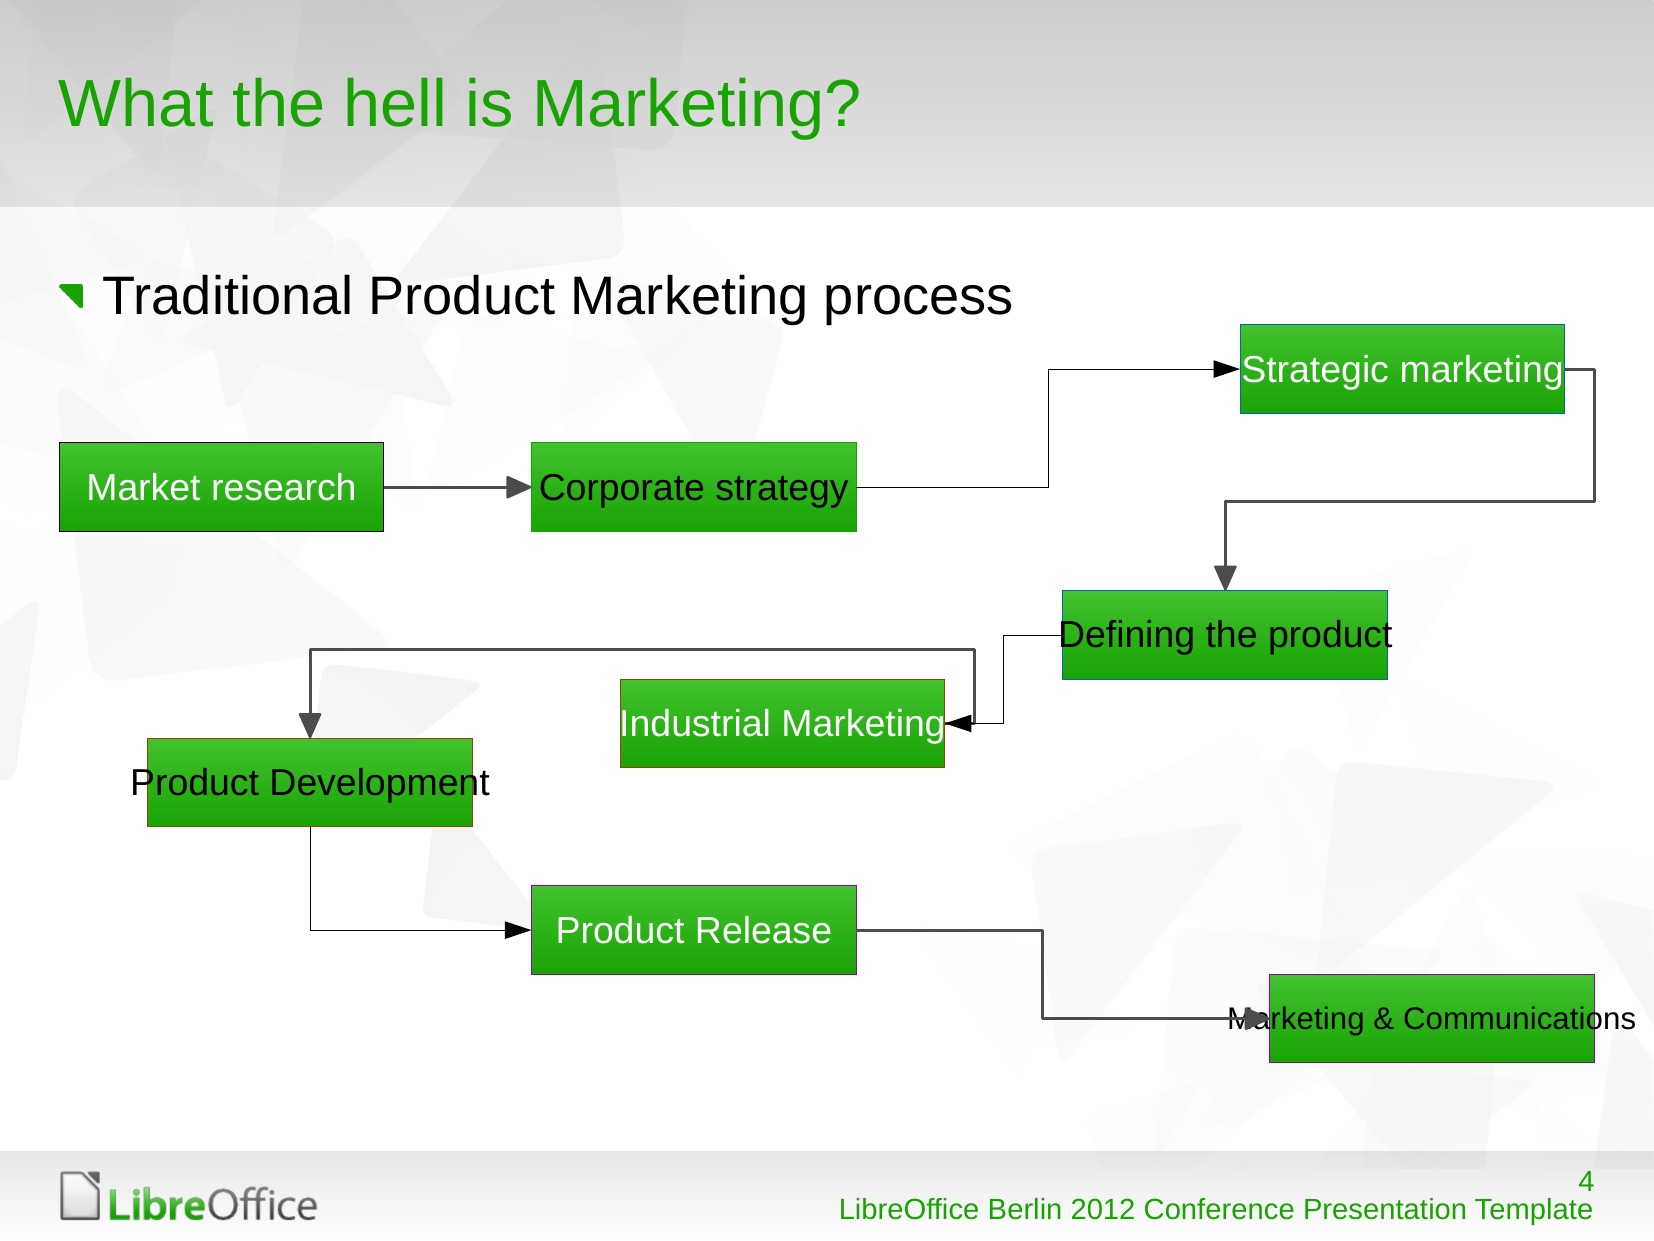

# What the hell is Marketing?
Traditional Product Marketing process
Strategic marketing
Market research
Corporate strategy
Defining the product
Industrial Marketing
Product Development
Product Release
Marketing & Communications
4
LibreOffice Berlin 2012 Conference Presentation Template